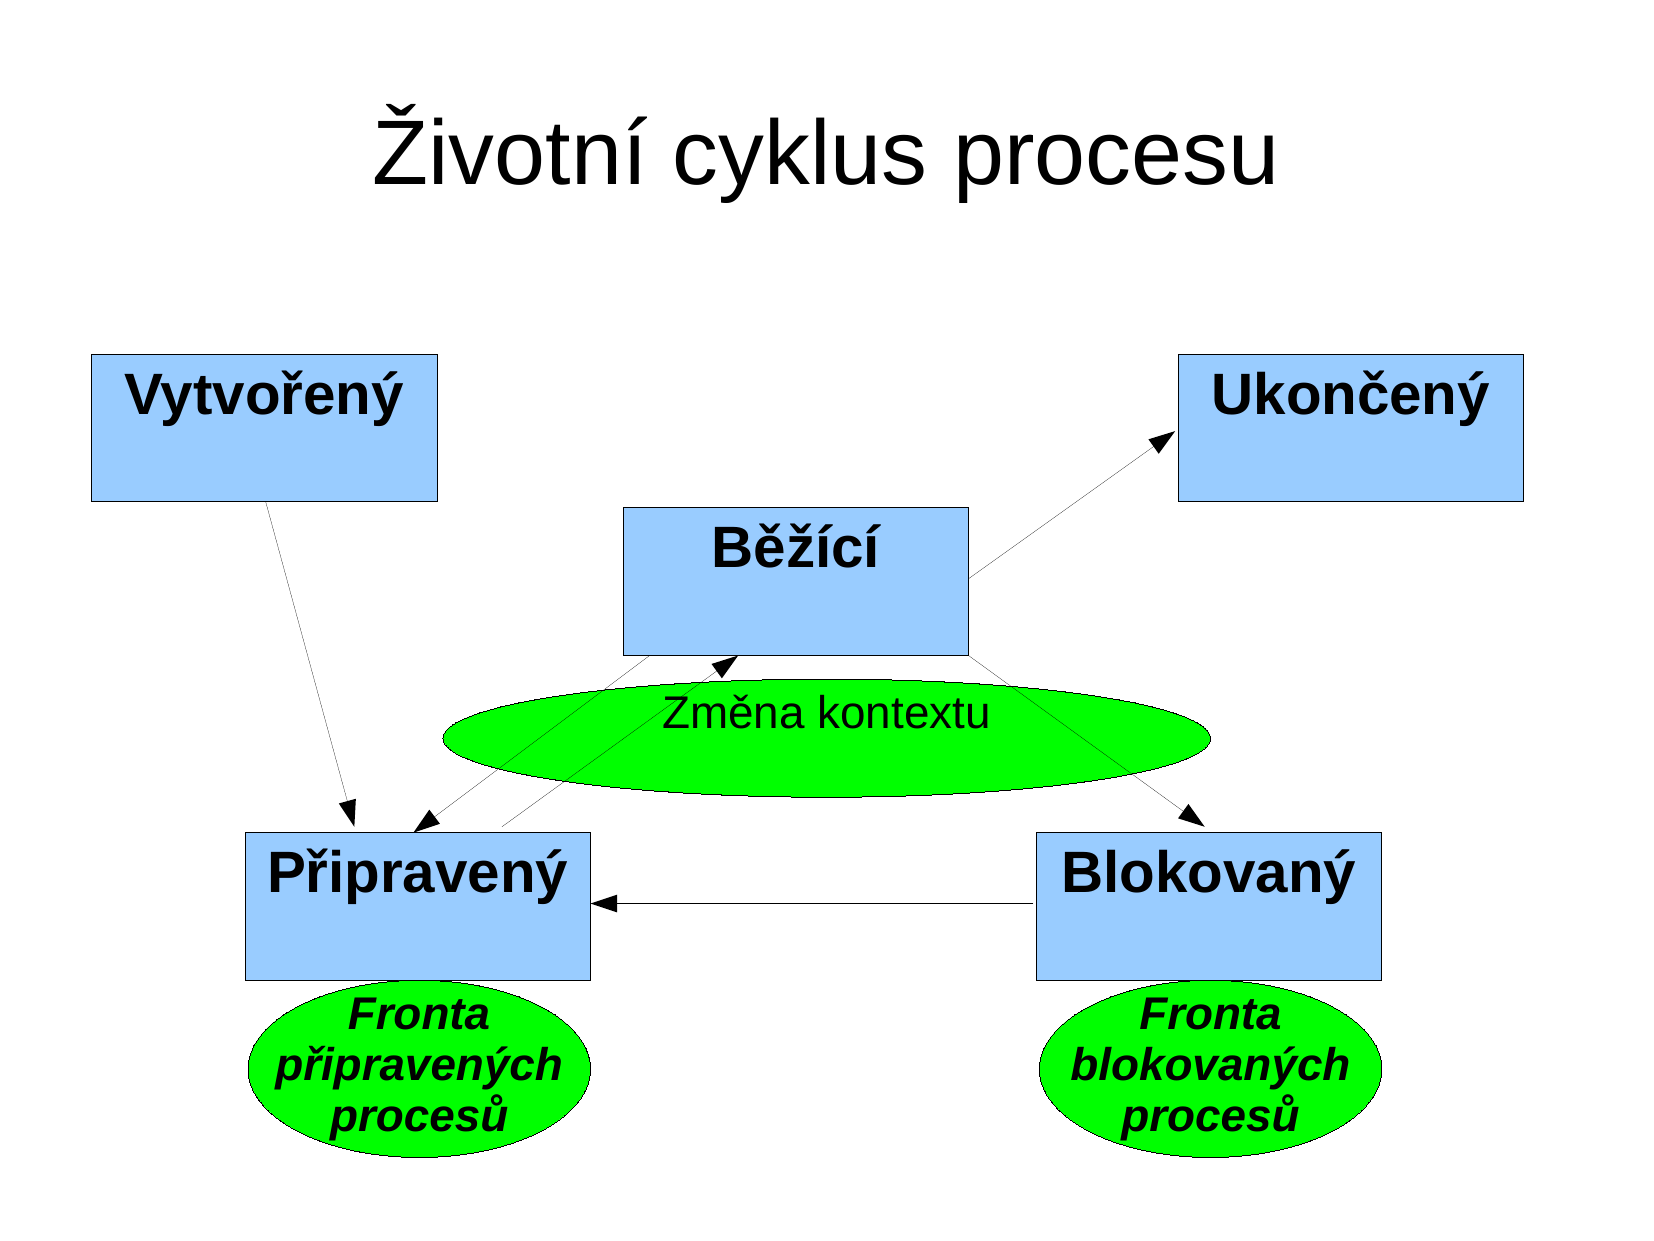

# Životní cyklus procesu
Vytvořený
Ukončený
Běžící
Změna kontextu
Připravený
Blokovaný
Fronta
připravených
procesů
Fronta
blokovaných
procesů